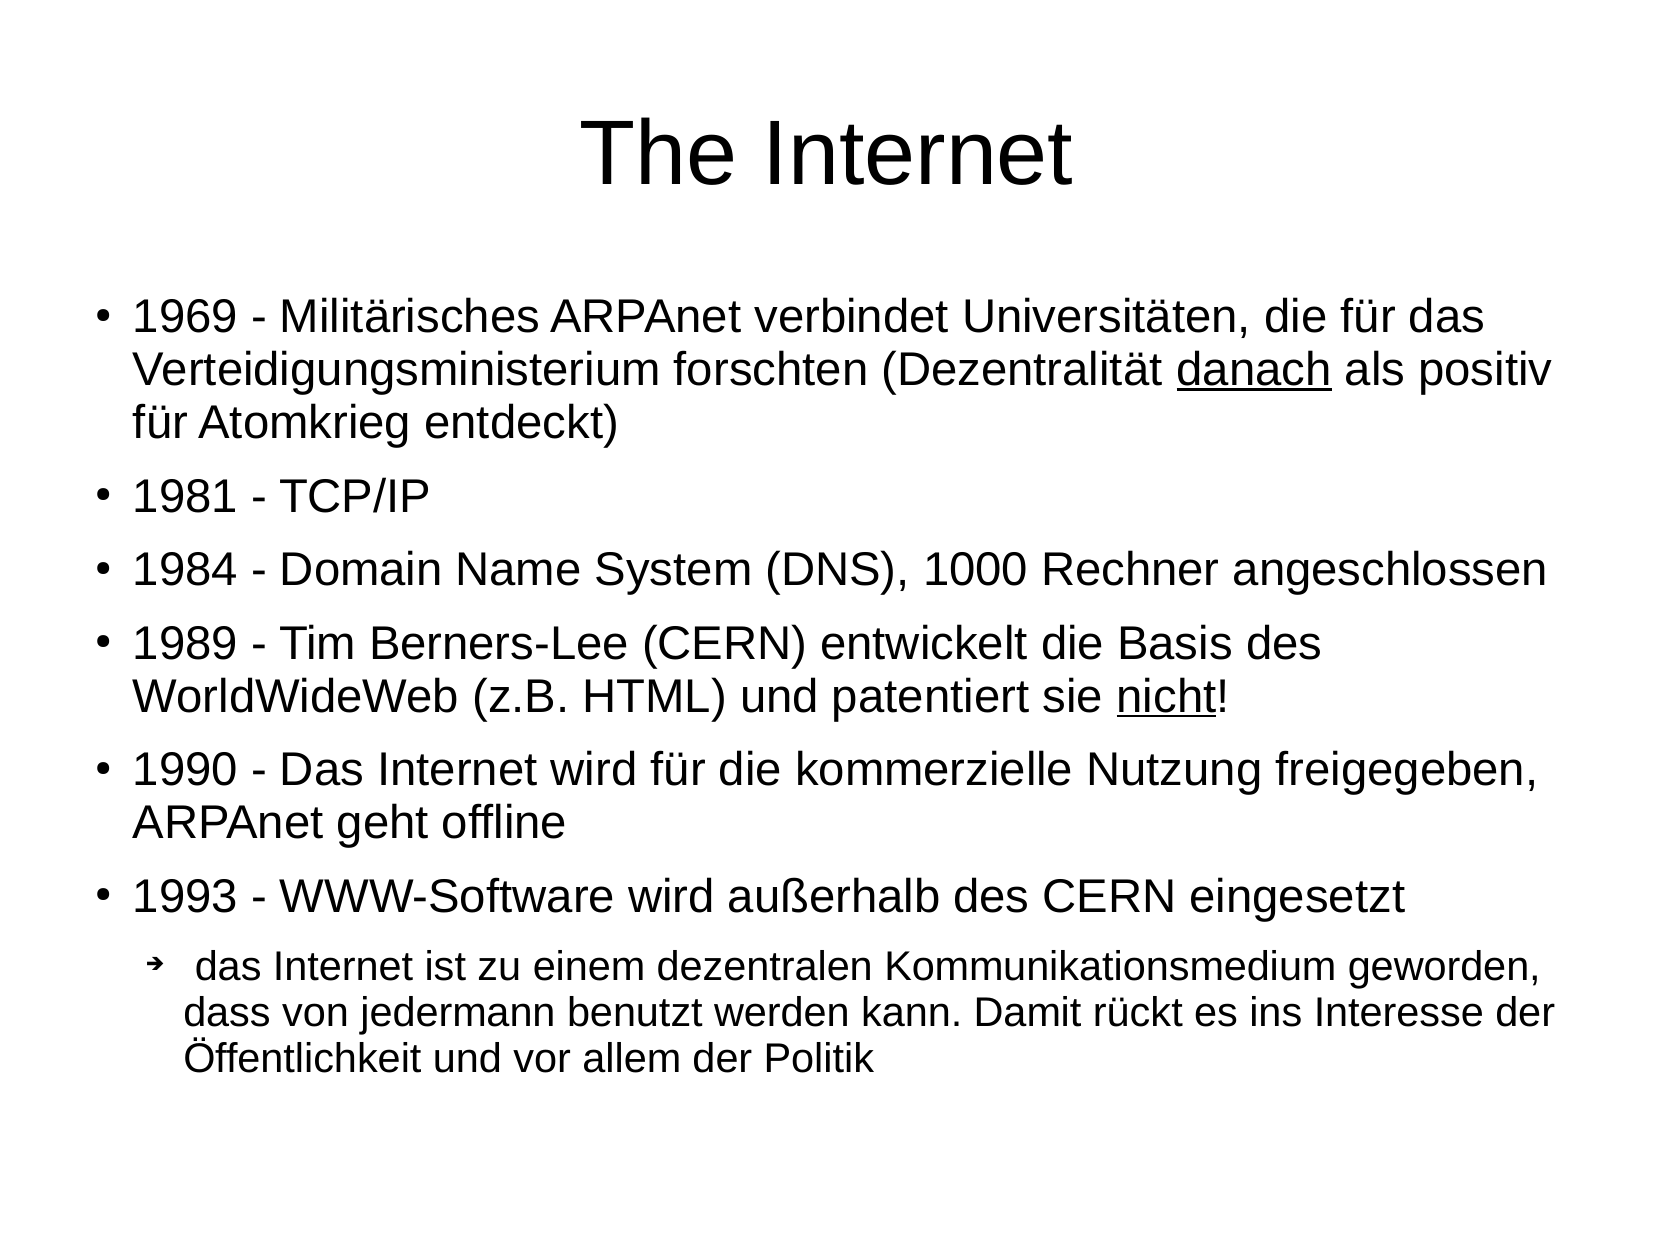

# The Internet
1969 - Militärisches ARPAnet verbindet Universitäten, die für das Verteidigungsministerium forschten (Dezentralität danach als positiv für Atomkrieg entdeckt)
1981 - TCP/IP
1984 - Domain Name System (DNS), 1000 Rechner angeschlossen
1989 - Tim Berners-Lee (CERN) entwickelt die Basis des WorldWideWeb (z.B. HTML) und patentiert sie nicht!
1990 - Das Internet wird für die kommerzielle Nutzung freigegeben, ARPAnet geht offline
1993 - WWW-Software wird außerhalb des CERN eingesetzt
 das Internet ist zu einem dezentralen Kommunikationsmedium geworden, dass von jedermann benutzt werden kann. Damit rückt es ins Interesse der Öffentlichkeit und vor allem der Politik